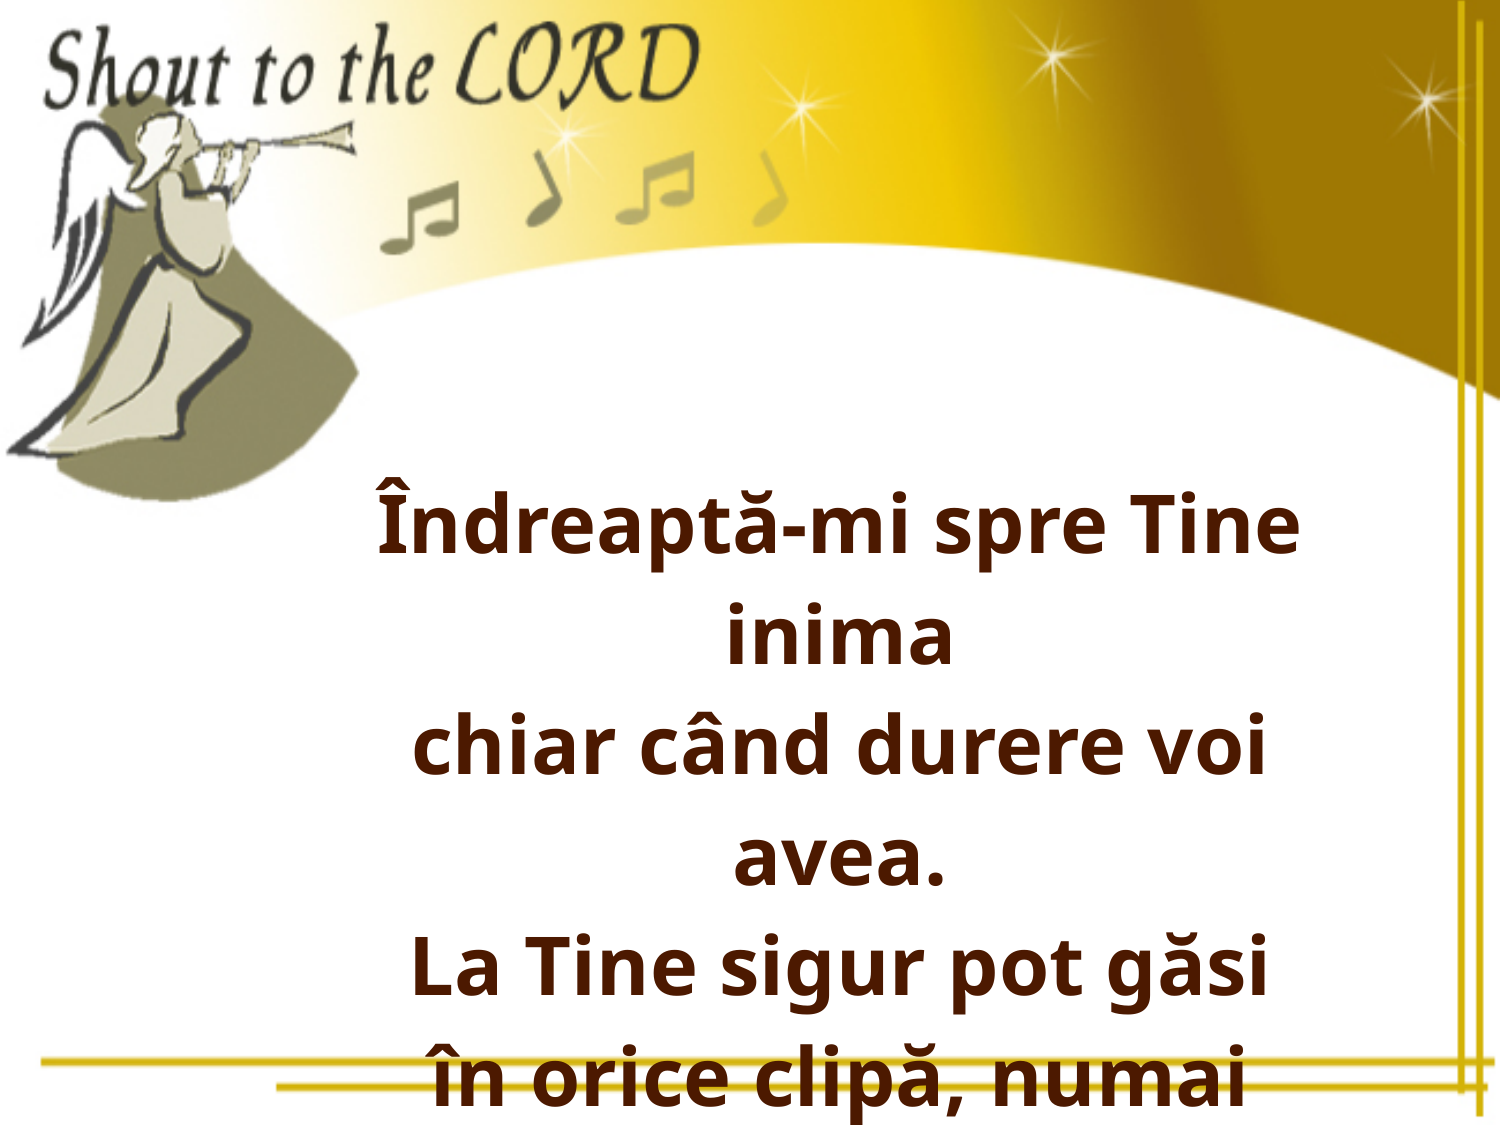

Îndreaptă-mi spre Tine inima
chiar când durere voi avea.
La Tine sigur pot găsi
în orice clipă, numai bucurii.